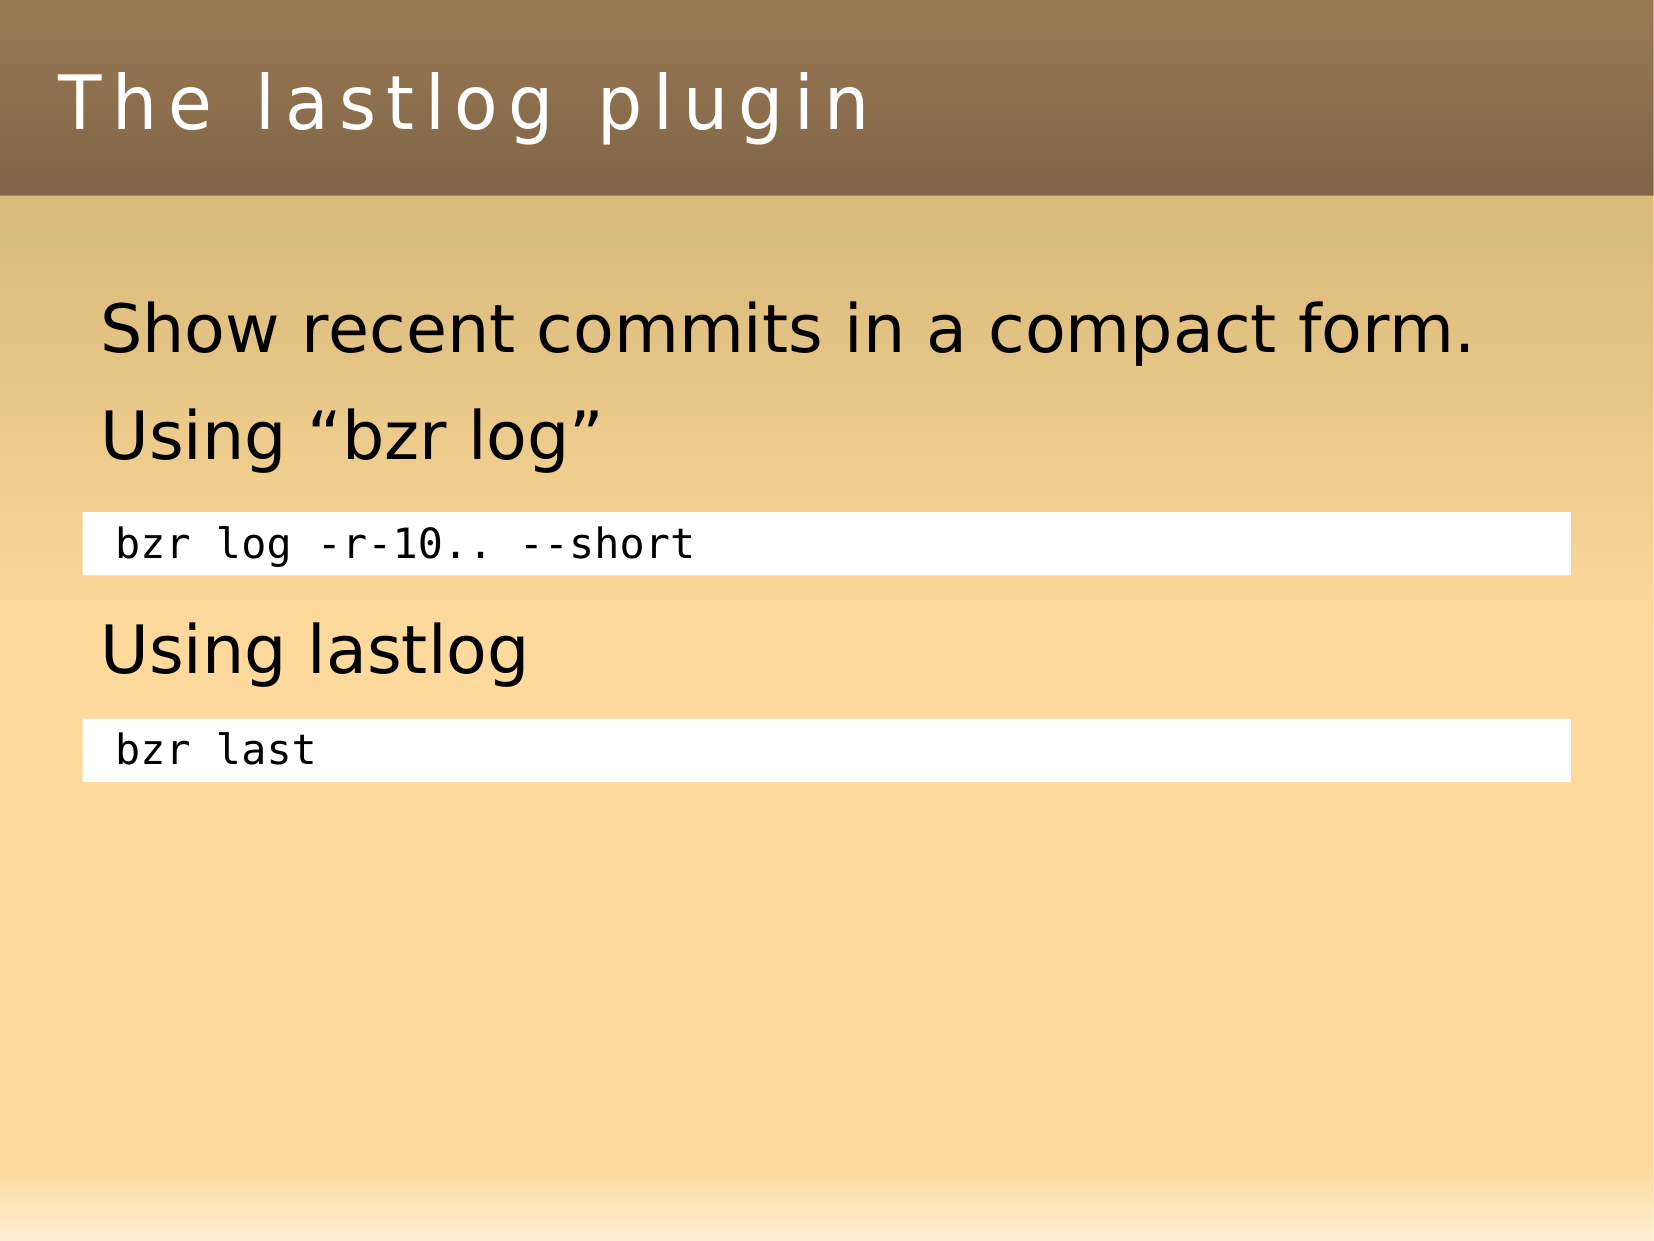

# The lastlog plugin
Show recent commits in a compact form.
Using “bzr log”
Using lastlog
bzr log -r-10.. --short
bzr last